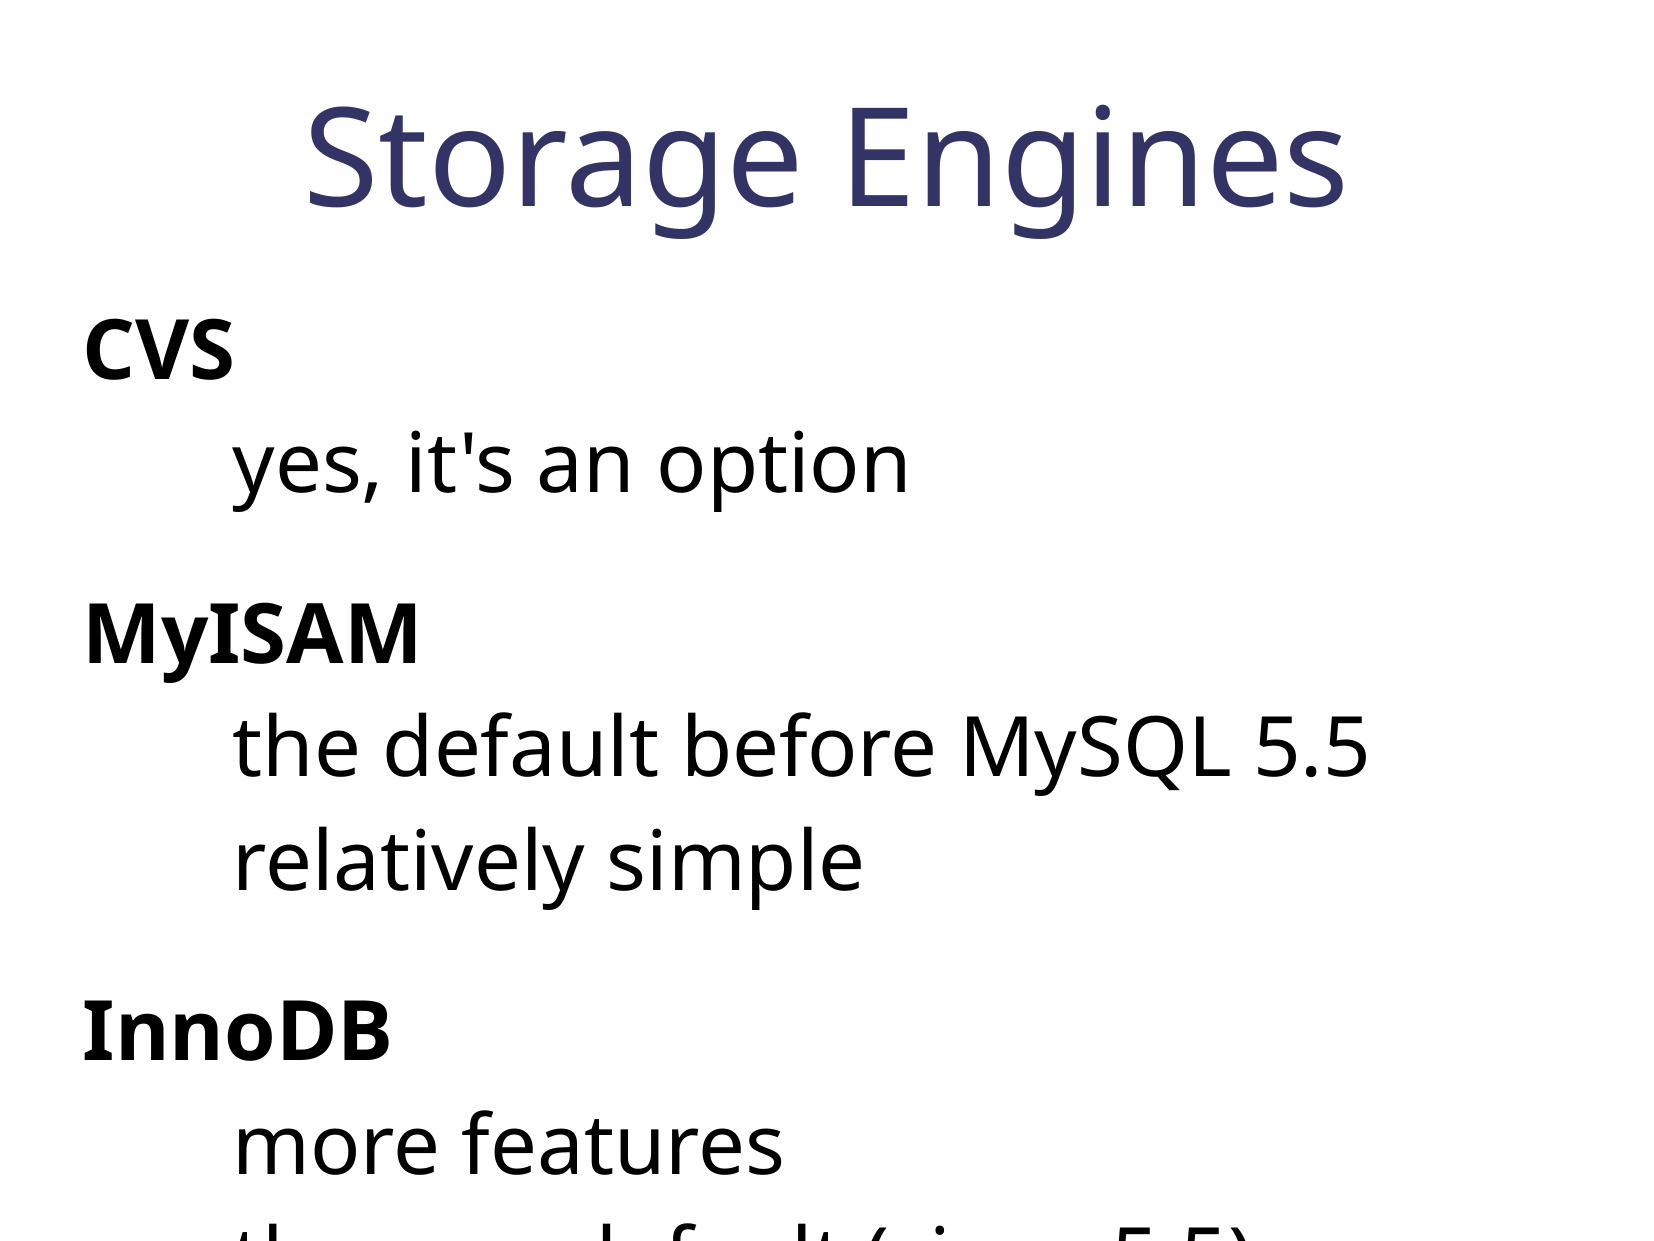

# Storage Engines
CVS
		yes, it's an option
MyISAM
		the default before MySQL 5.5
		relatively simple
InnoDB
		more features
		the new default (since 5.5)